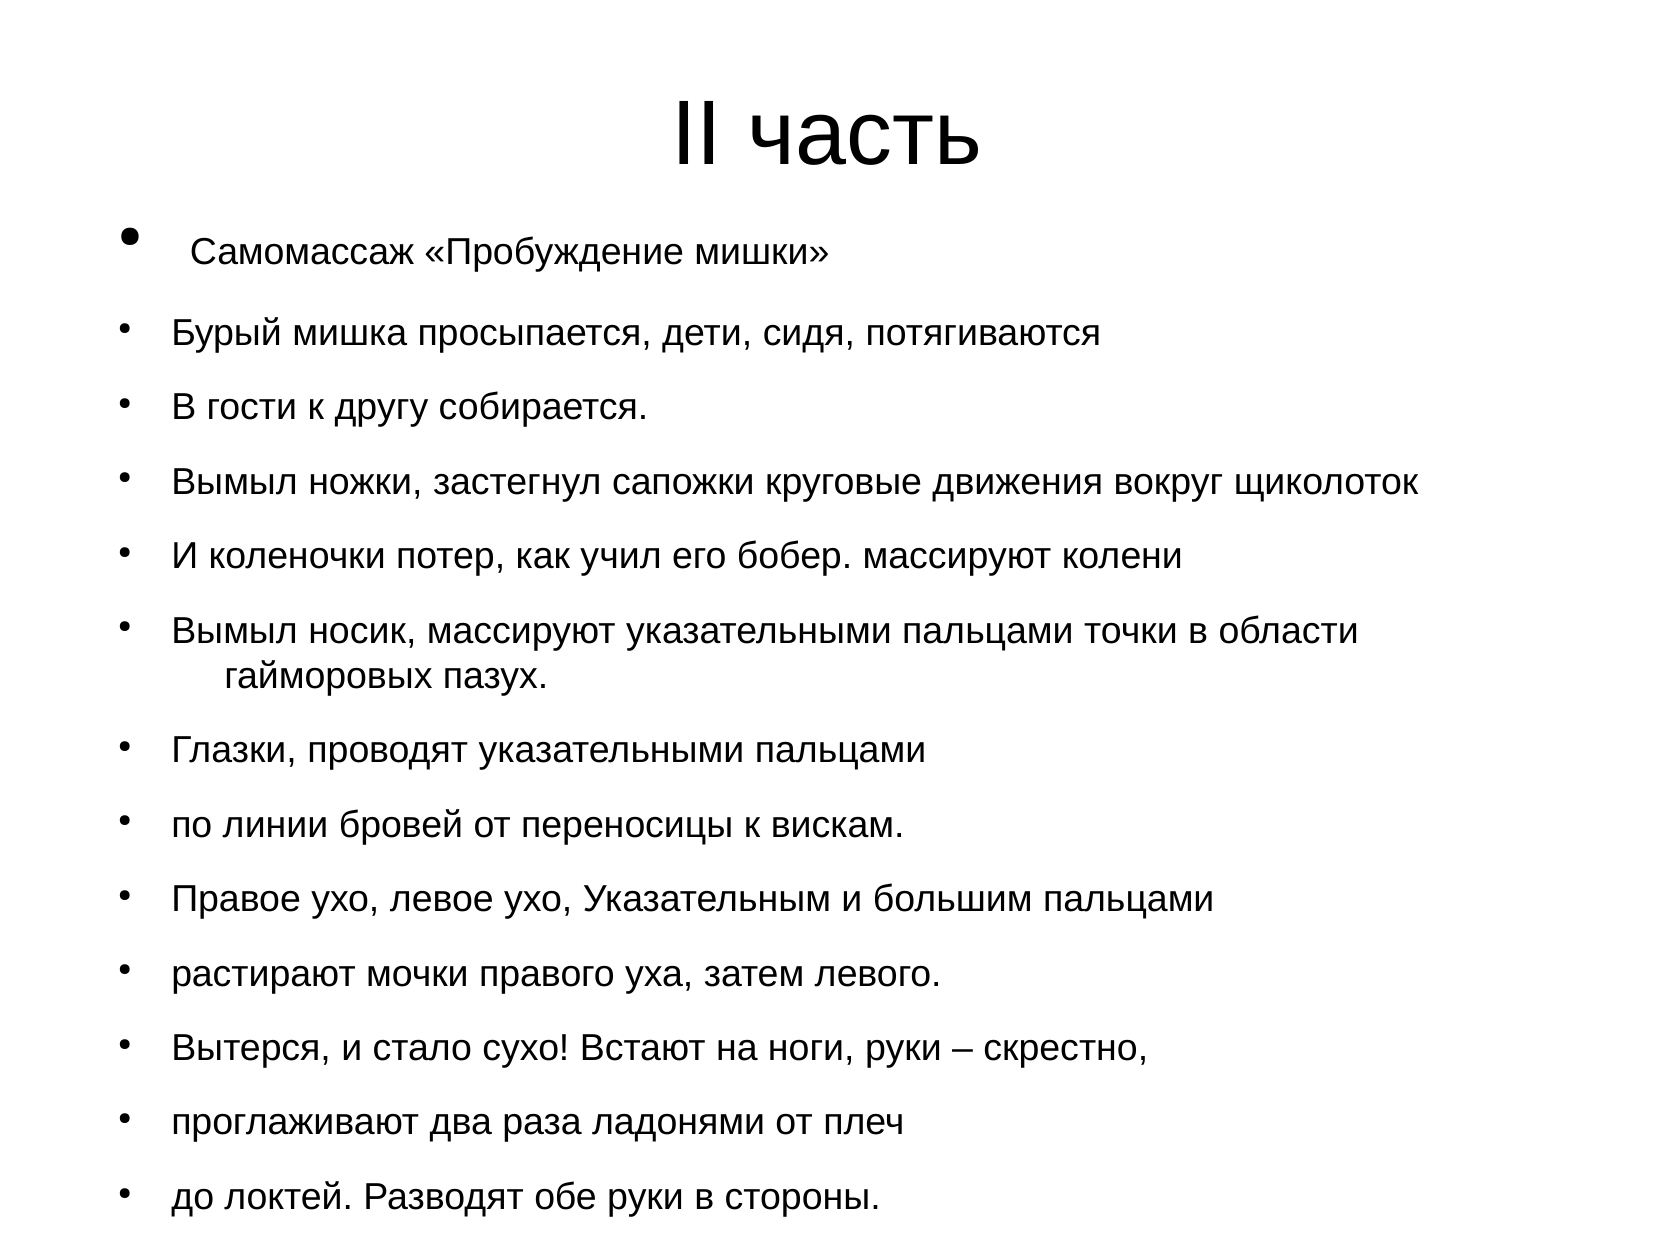

# II часть
 Самомассаж «Пробуждение мишки»
Бурый мишка просыпается, дети, сидя, потягиваются
В гости к другу собирается.
Вымыл ножки, застегнул сапожки круговые движения вокруг щиколоток
И коленочки потер, как учил его бобер. массируют колени
Вымыл носик, массируют указательными пальцами точки в области гайморовых пазух.
Глазки, проводят указательными пальцами
по линии бровей от переносицы к вискам.
Правое ухо, левое ухо, Указательным и большим пальцами
растирают мочки правого уха, затем левого.
Вытерся, и стало сухо! Встают на ноги, руки – скрестно,
проглаживают два раза ладонями от плеч
до локтей. Разводят обе руки в стороны.